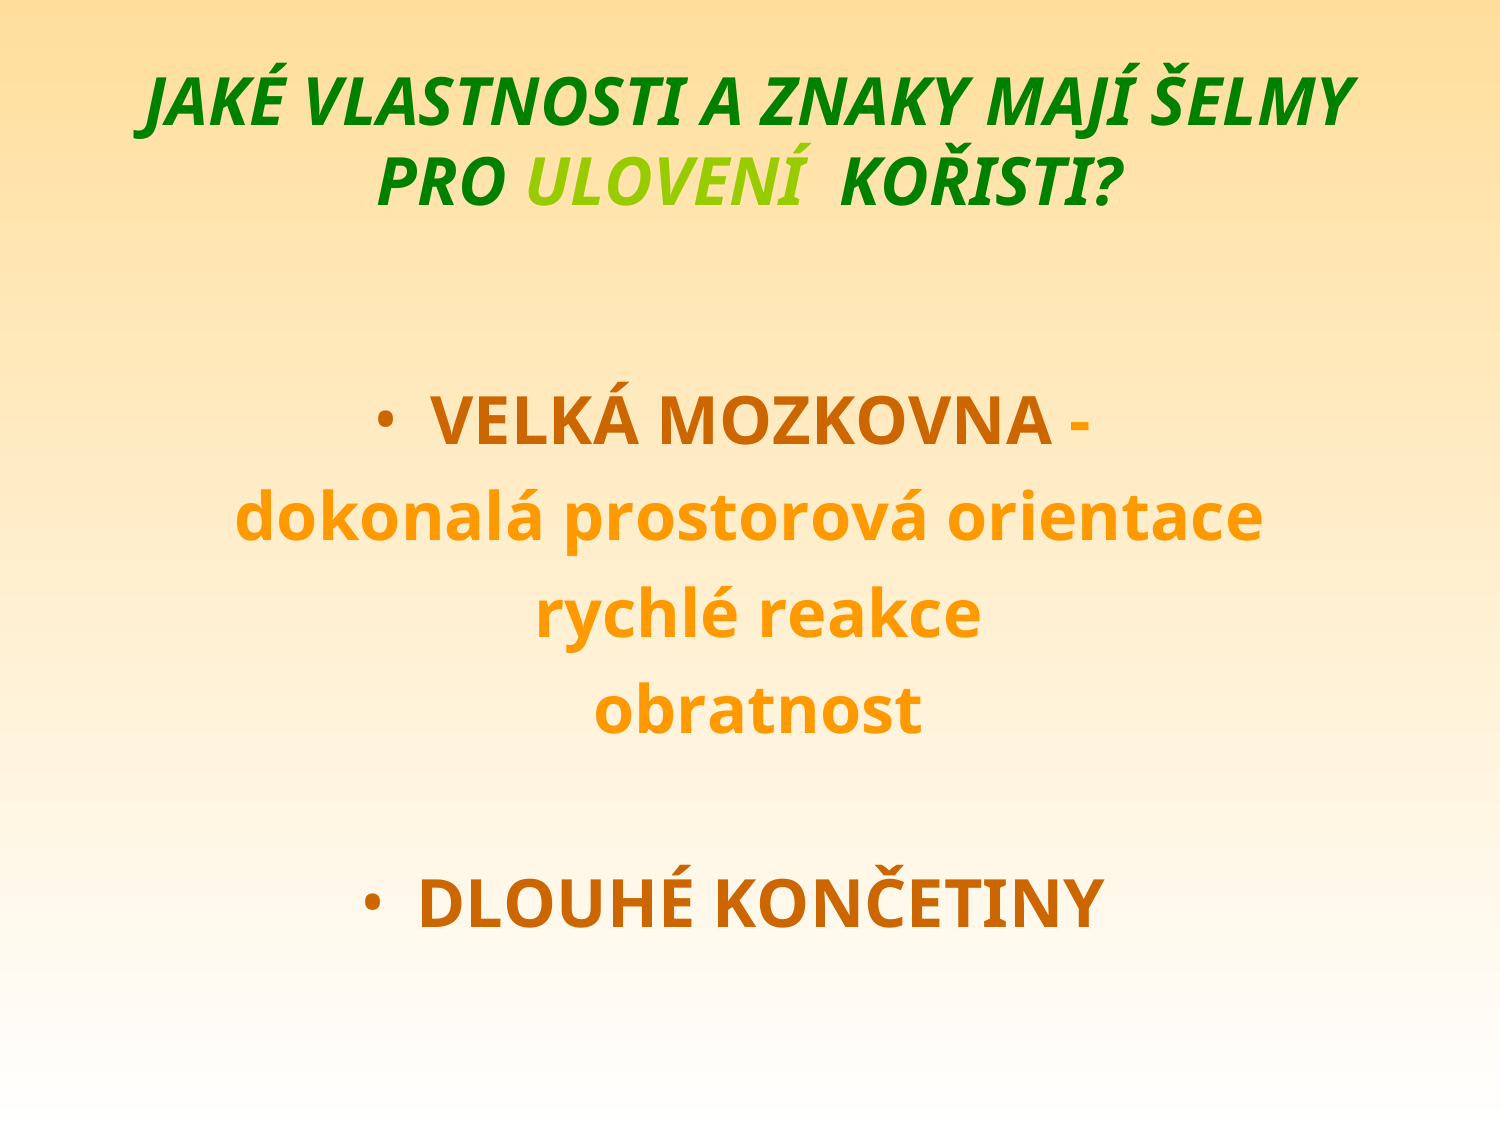

# JAKÉ VLASTNOSTI A ZNAKY MAJÍ ŠELMY PRO ULOVENÍ KOŘISTI?
VELKÁ MOZKOVNA -
dokonalá prostorová orientace
 rychlé reakce
 obratnost
DLOUHÉ KONČETINY